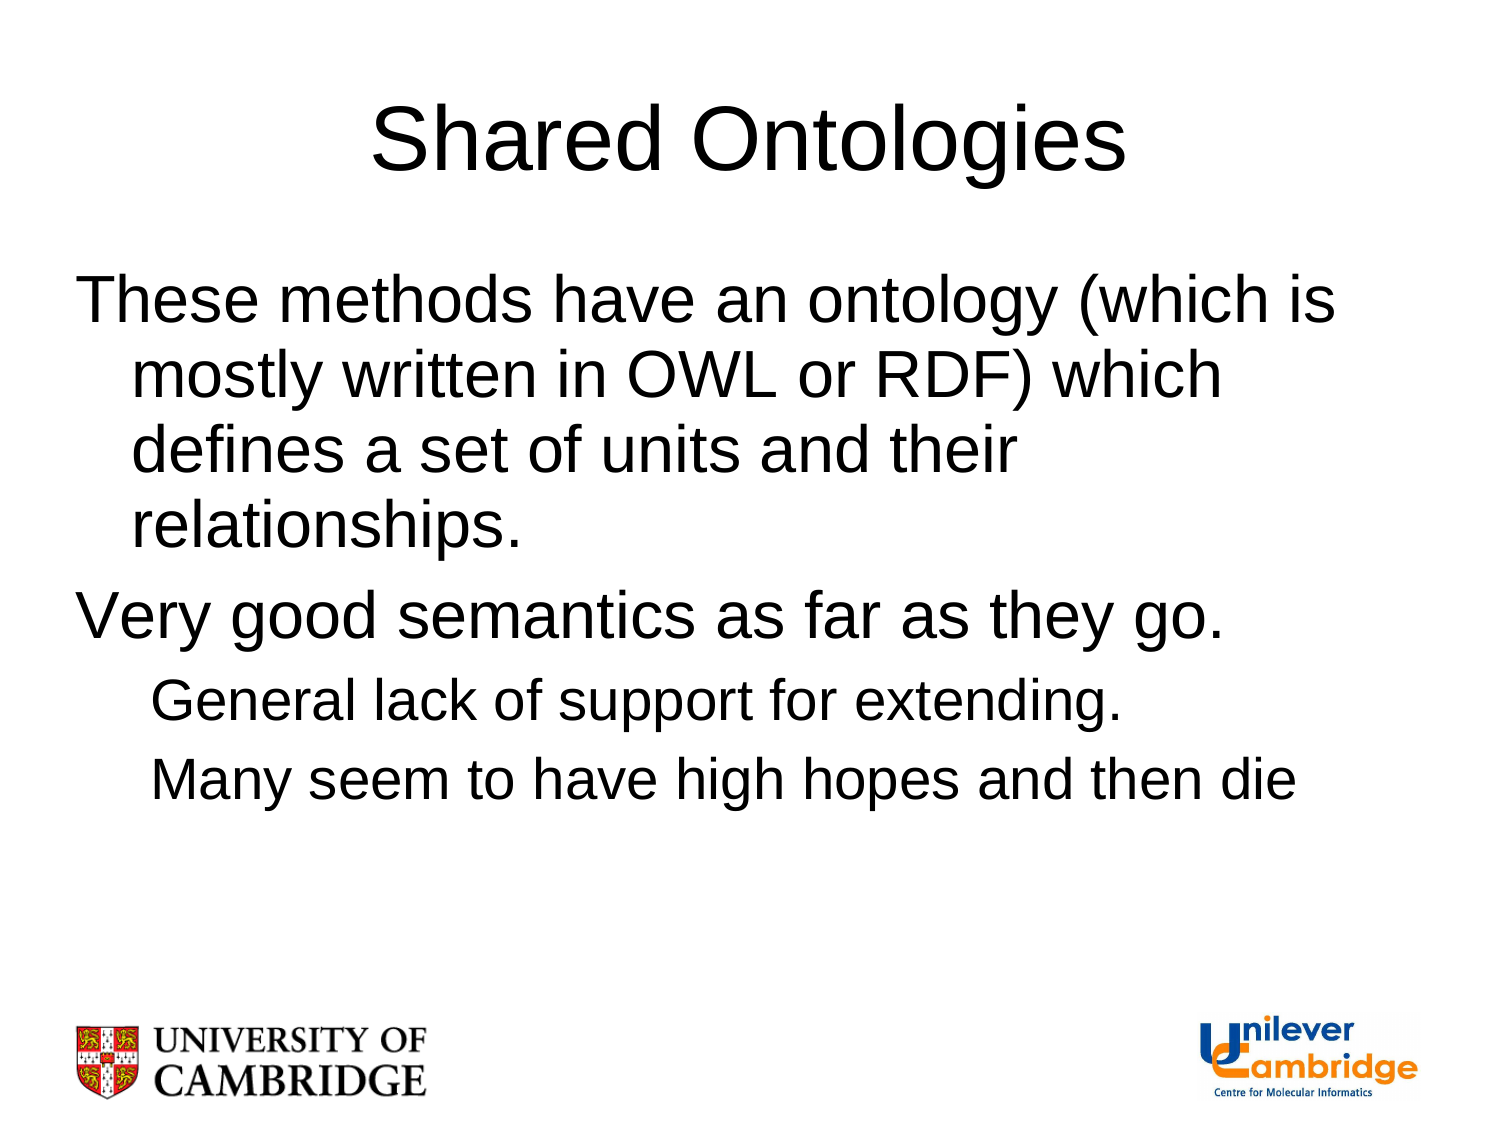

# Shared Ontologies
These methods have an ontology (which is mostly written in OWL or RDF) which defines a set of units and their relationships.
Very good semantics as far as they go.
General lack of support for extending.
Many seem to have high hopes and then die